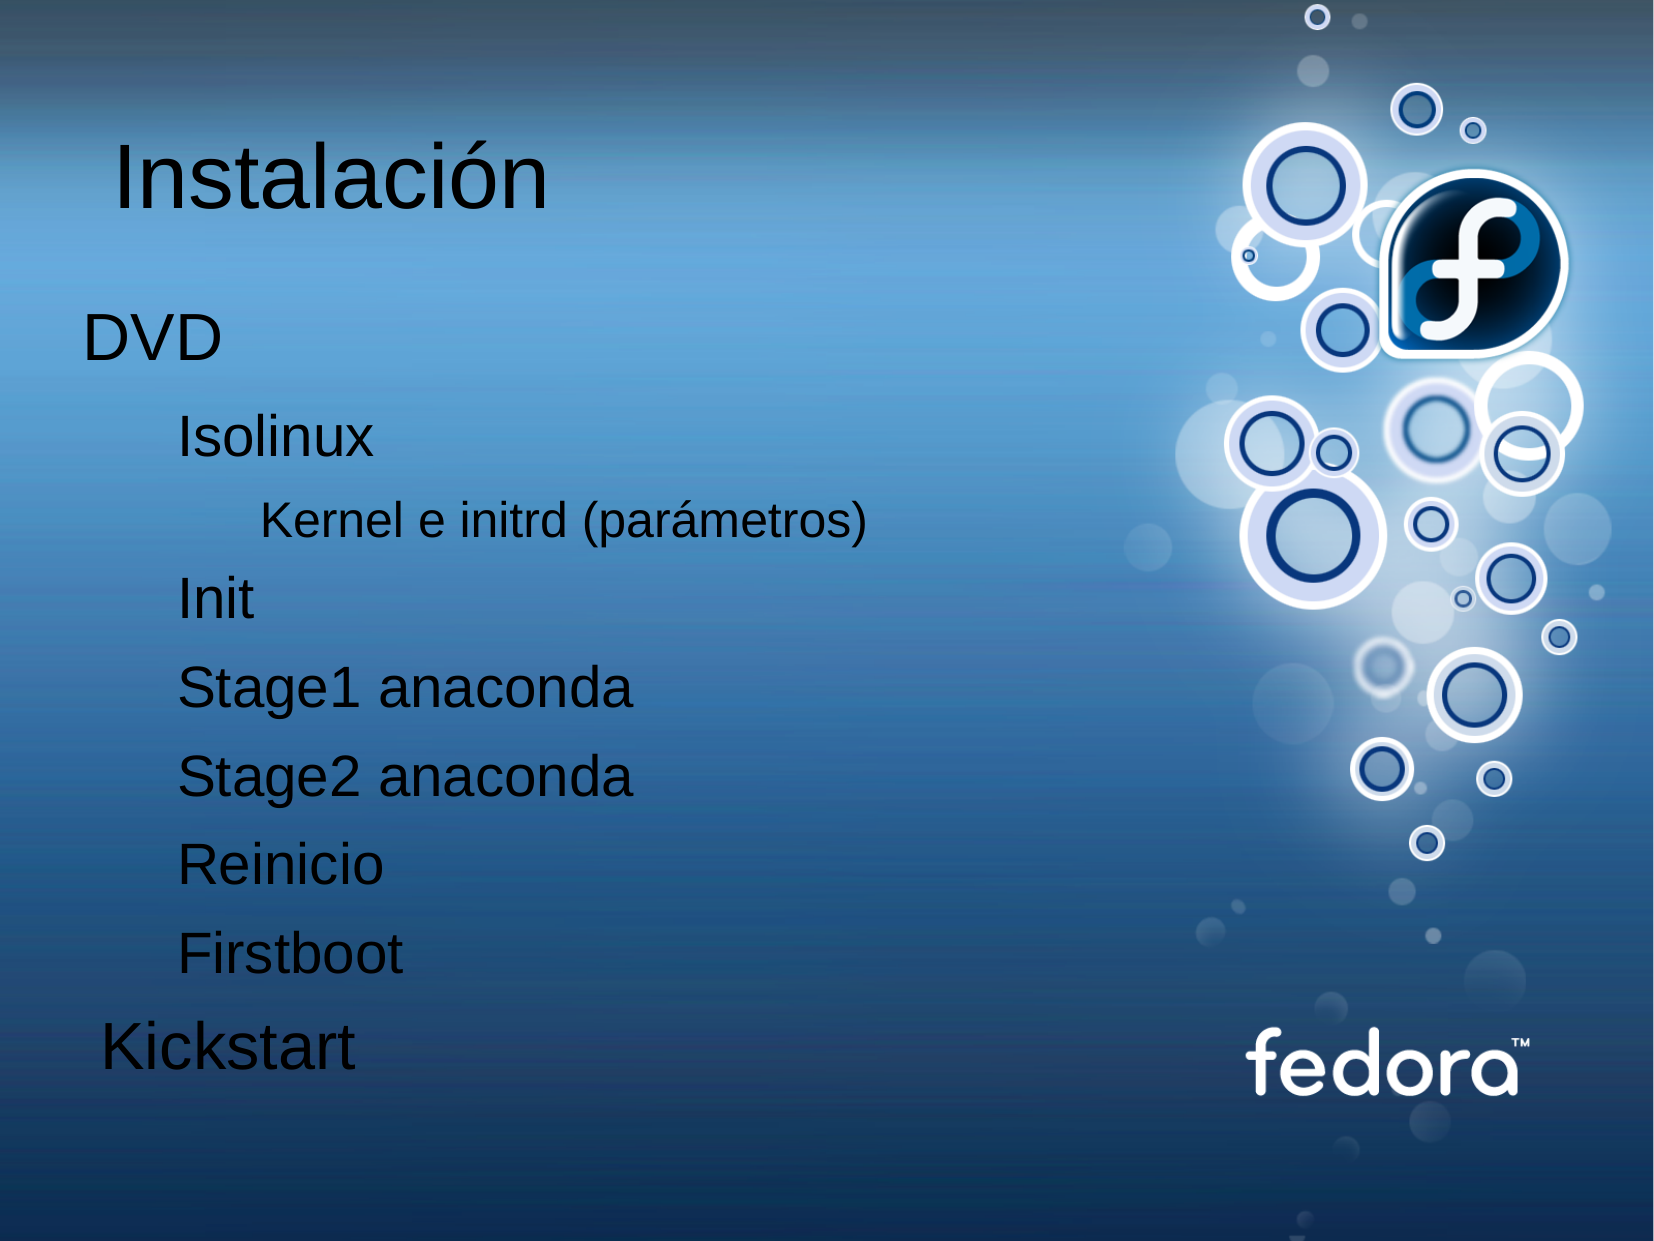

# Instalación
DVD
Isolinux
Kernel e initrd (parámetros)
Init
Stage1 anaconda
Stage2 anaconda
Reinicio
Firstboot
Kickstart